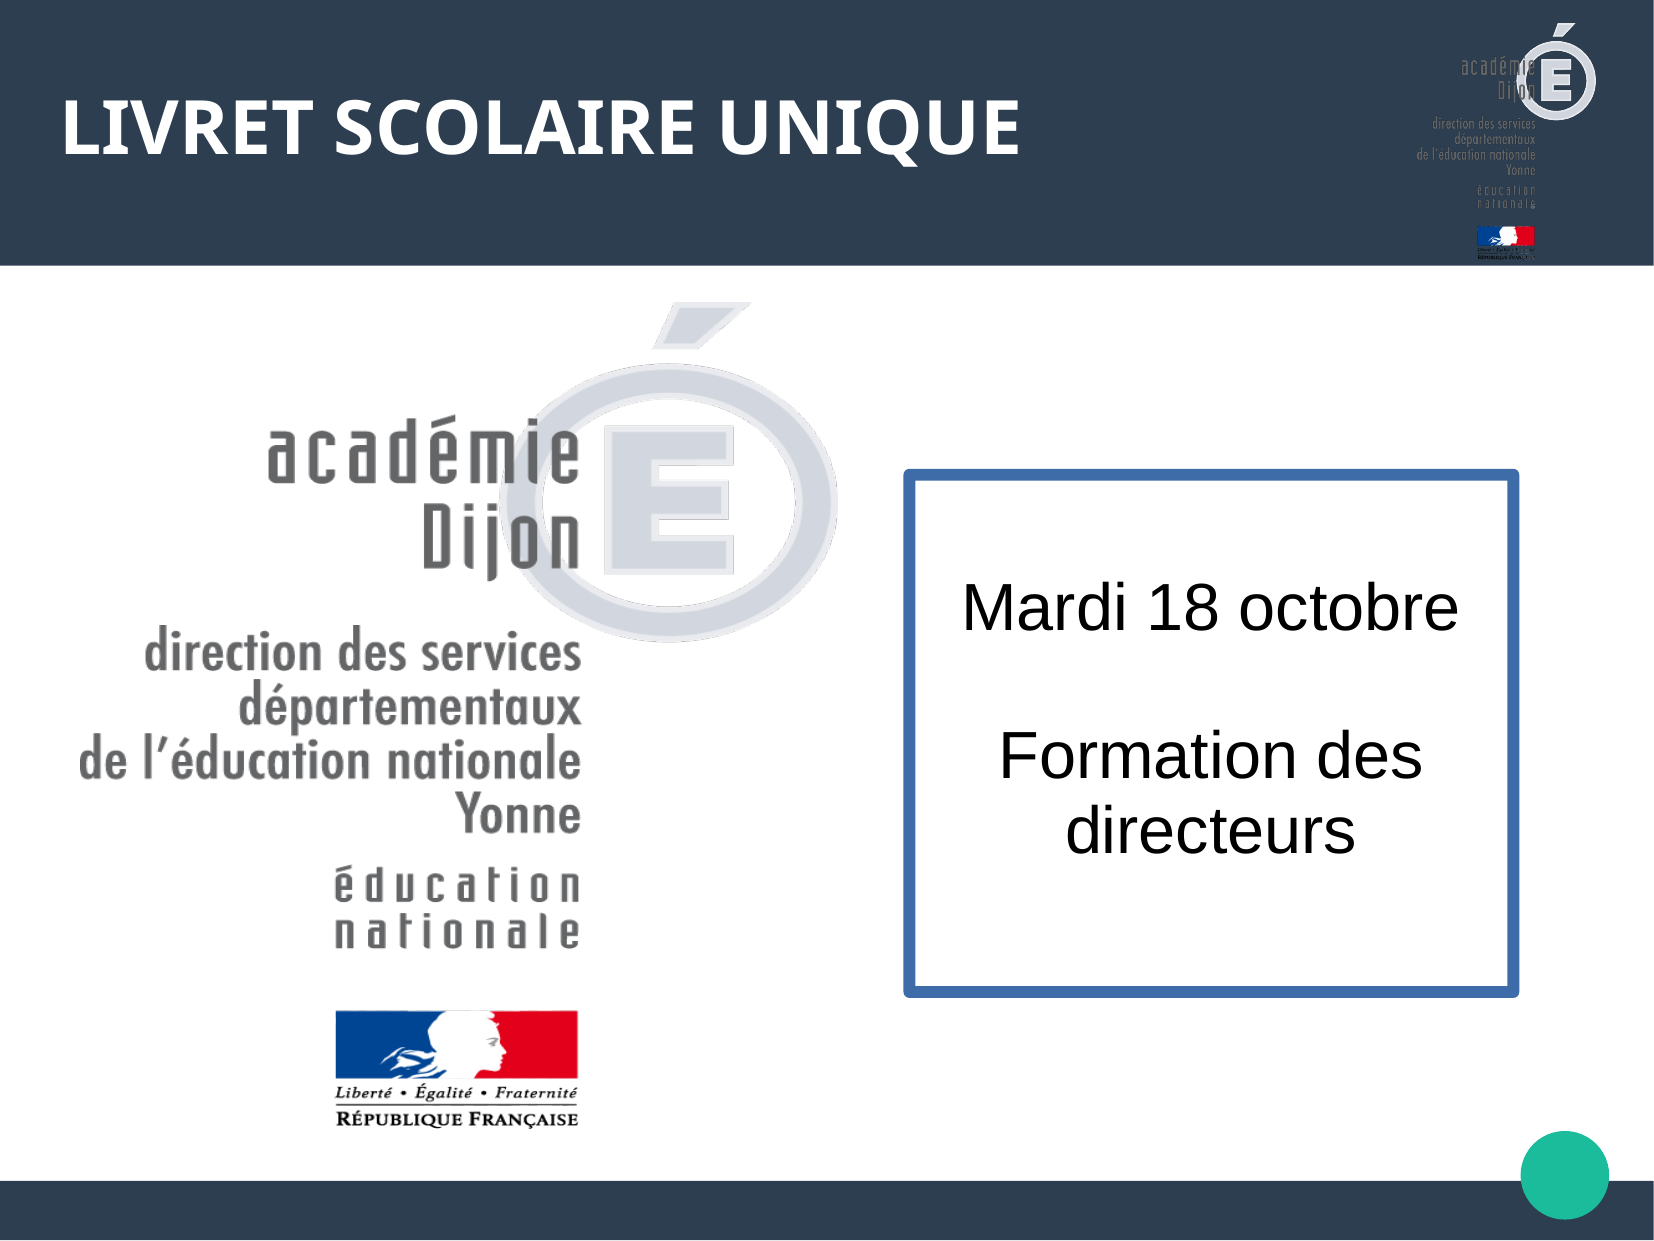

# LIVRET SCOLAIRE UNIQUE
Mardi 18 octobre
Formation des directeurs